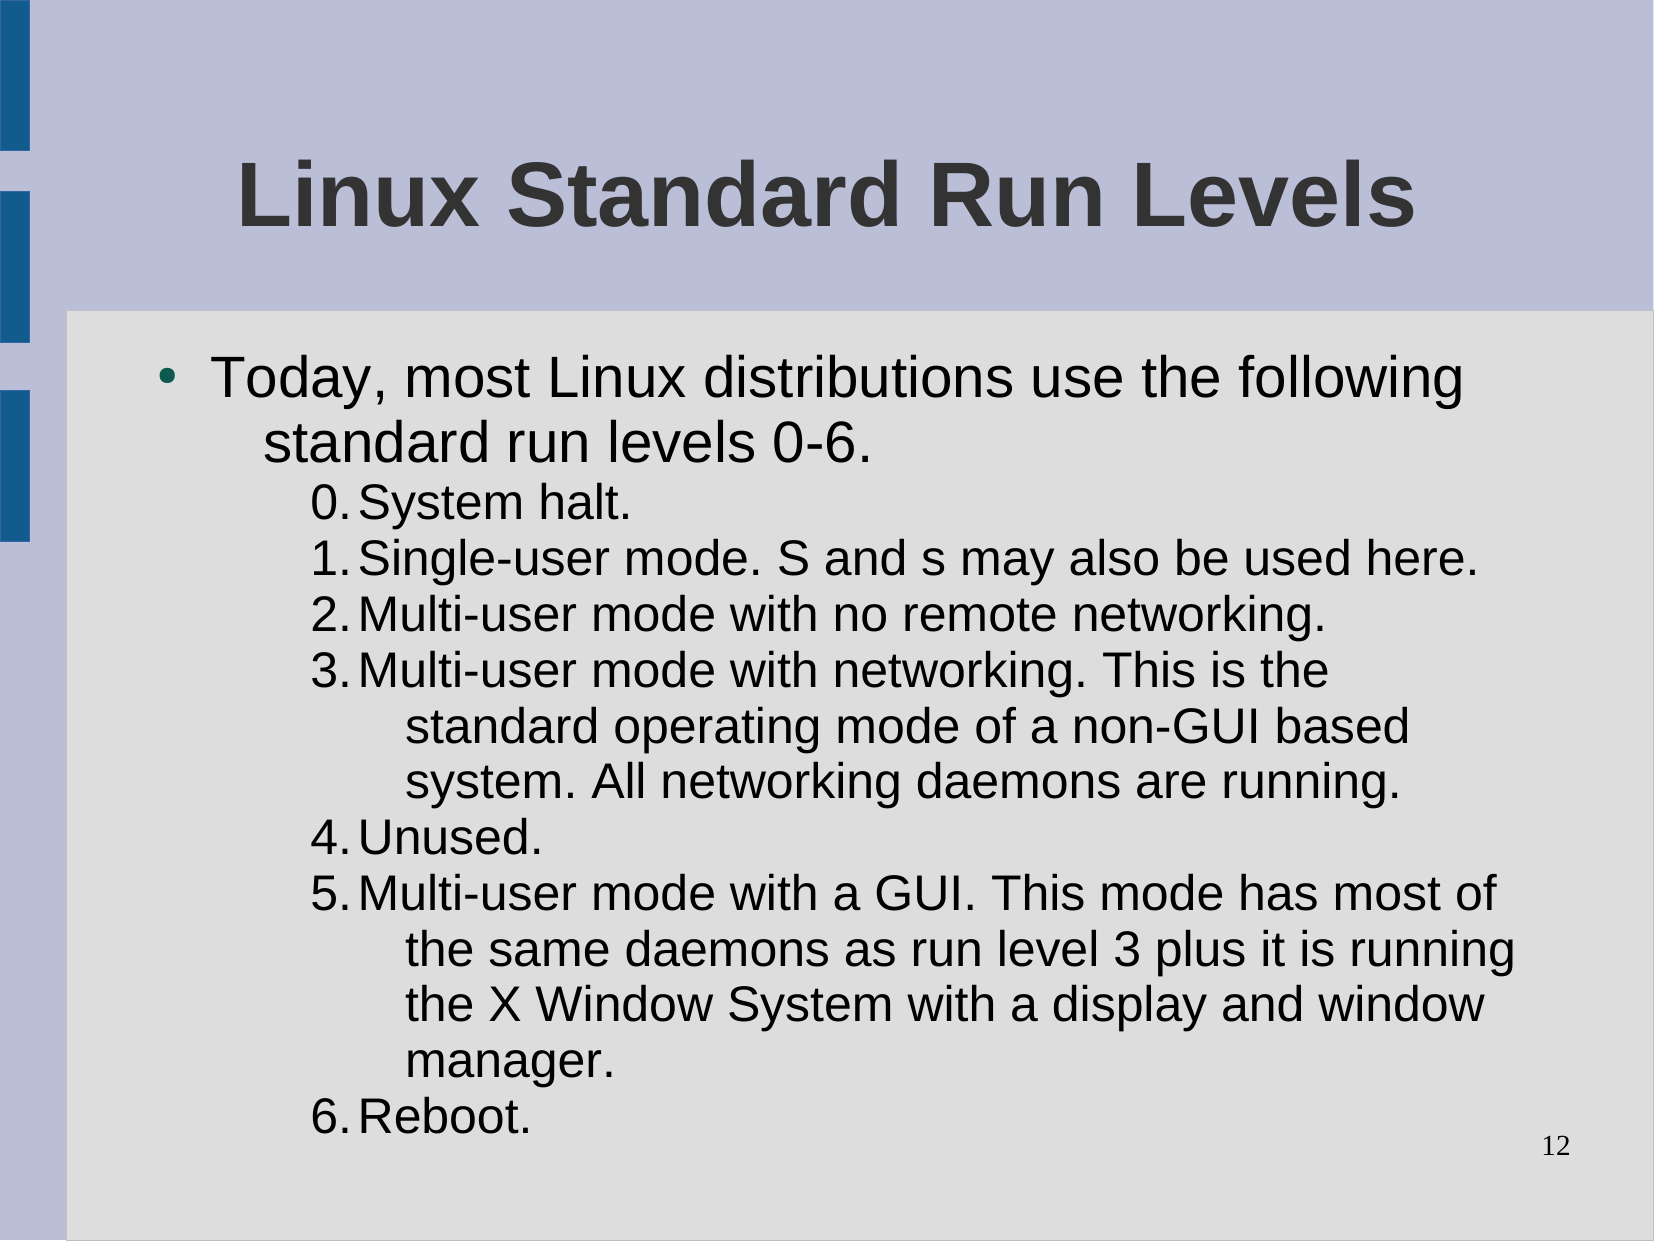

# Linux Standard Run Levels
Today, most Linux distributions use the following standard run levels 0-6.
System halt.
Single-user mode. S and s may also be used here.
Multi-user mode with no remote networking.
Multi-user mode with networking. This is the standard operating mode of a non-GUI based system. All networking daemons are running.
Unused.
Multi-user mode with a GUI. This mode has most of the same daemons as run level 3 plus it is running the X Window System with a display and window manager.
Reboot.
12